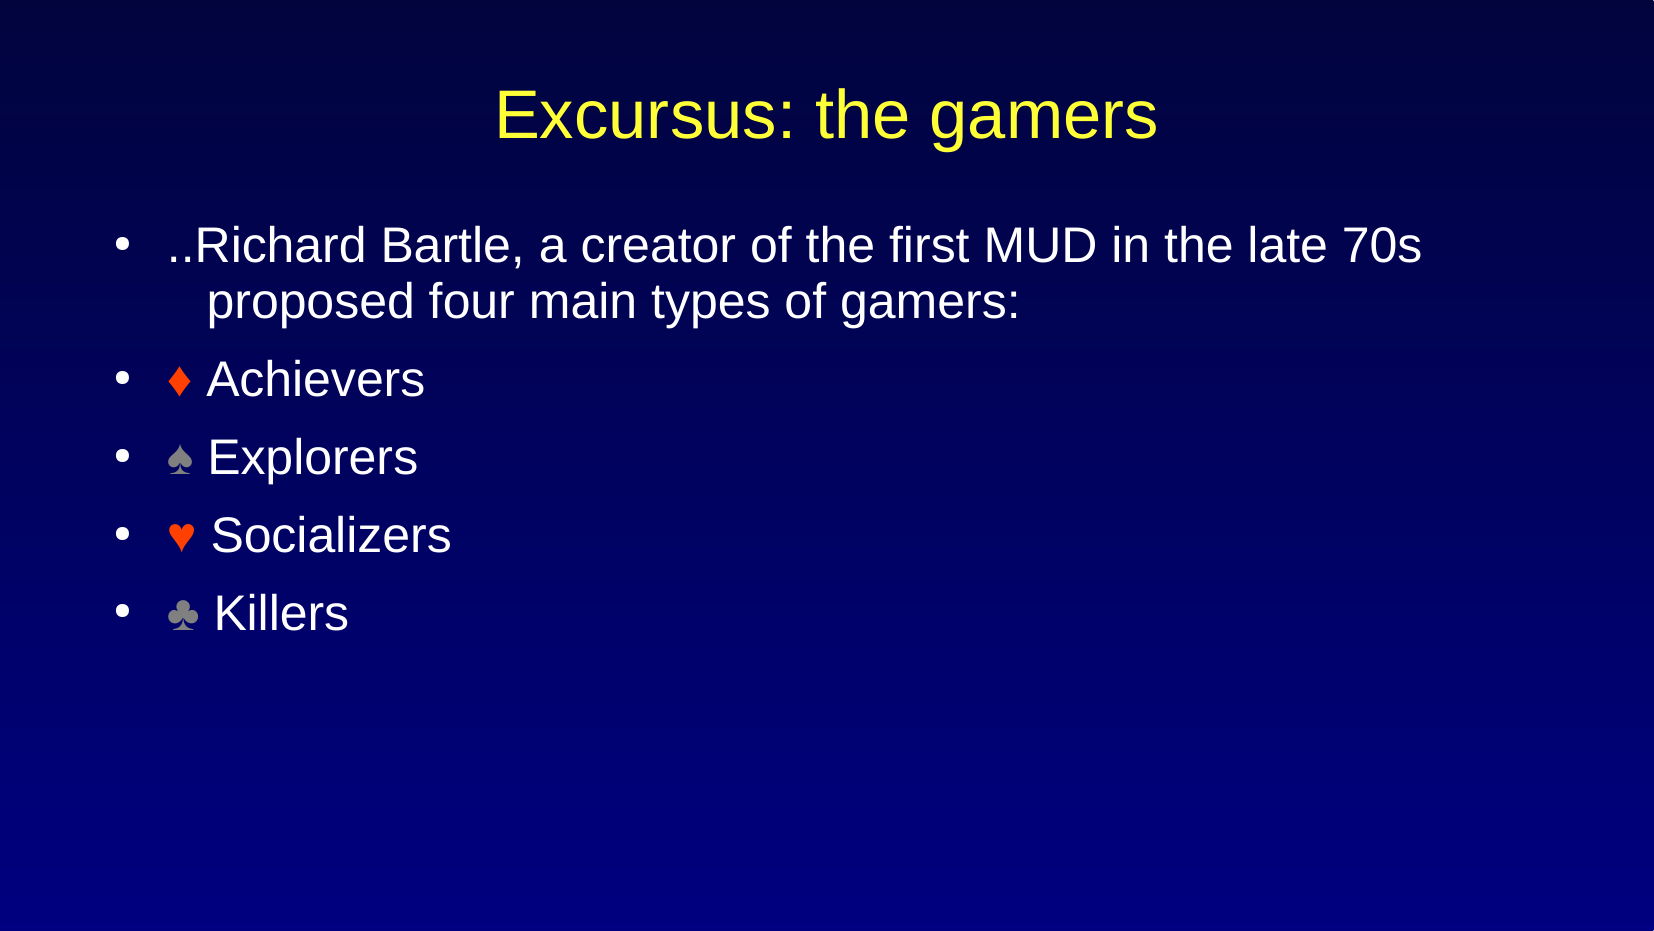

# Excursus: the gamers
..Richard Bartle, a creator of the first MUD in the late 70s proposed four main types of gamers:
♦ Achievers
♠ Explorers
♥ Socializers
♣ Killers